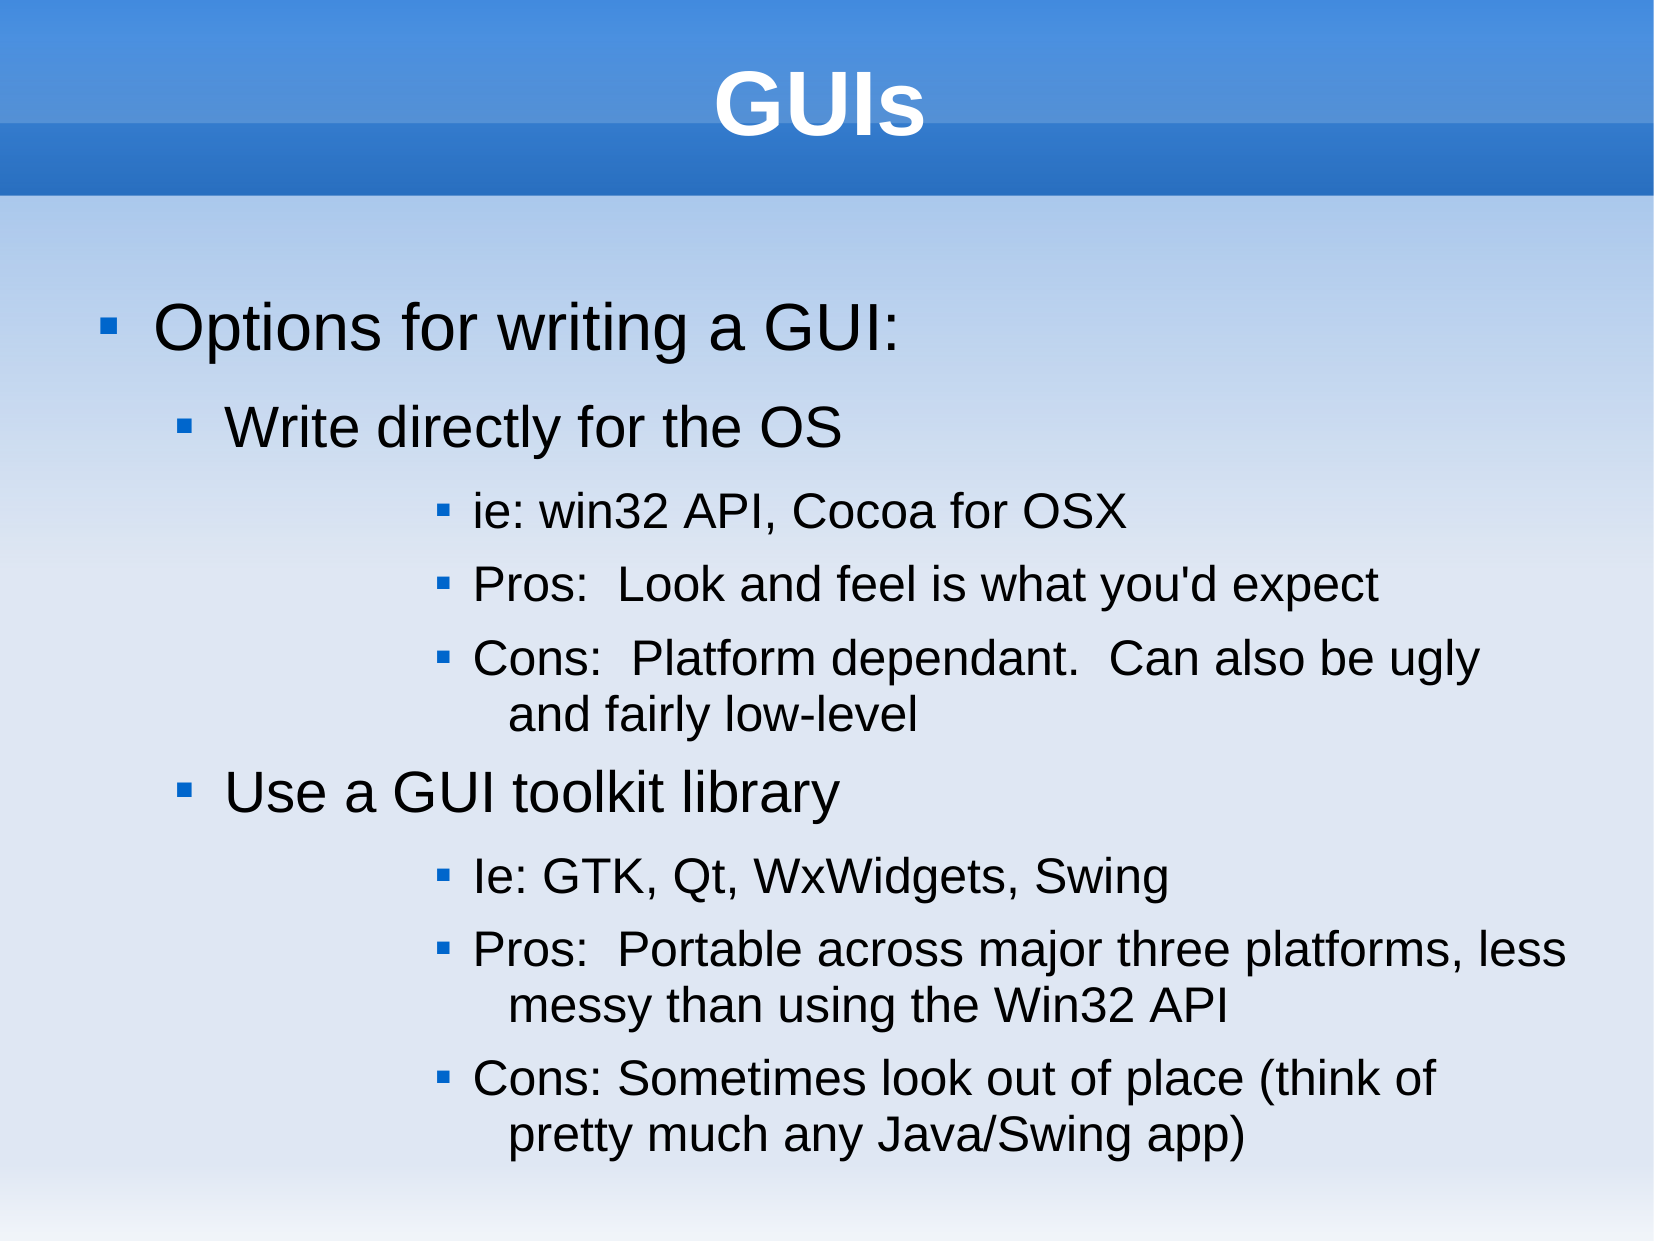

# GUIs
Options for writing a GUI:
Write directly for the OS
ie: win32 API, Cocoa for OSX
Pros: Look and feel is what you'd expect
Cons: Platform dependant. Can also be ugly and fairly low-level
Use a GUI toolkit library
Ie: GTK, Qt, WxWidgets, Swing
Pros: Portable across major three platforms, less messy than using the Win32 API
Cons: Sometimes look out of place (think of pretty much any Java/Swing app)